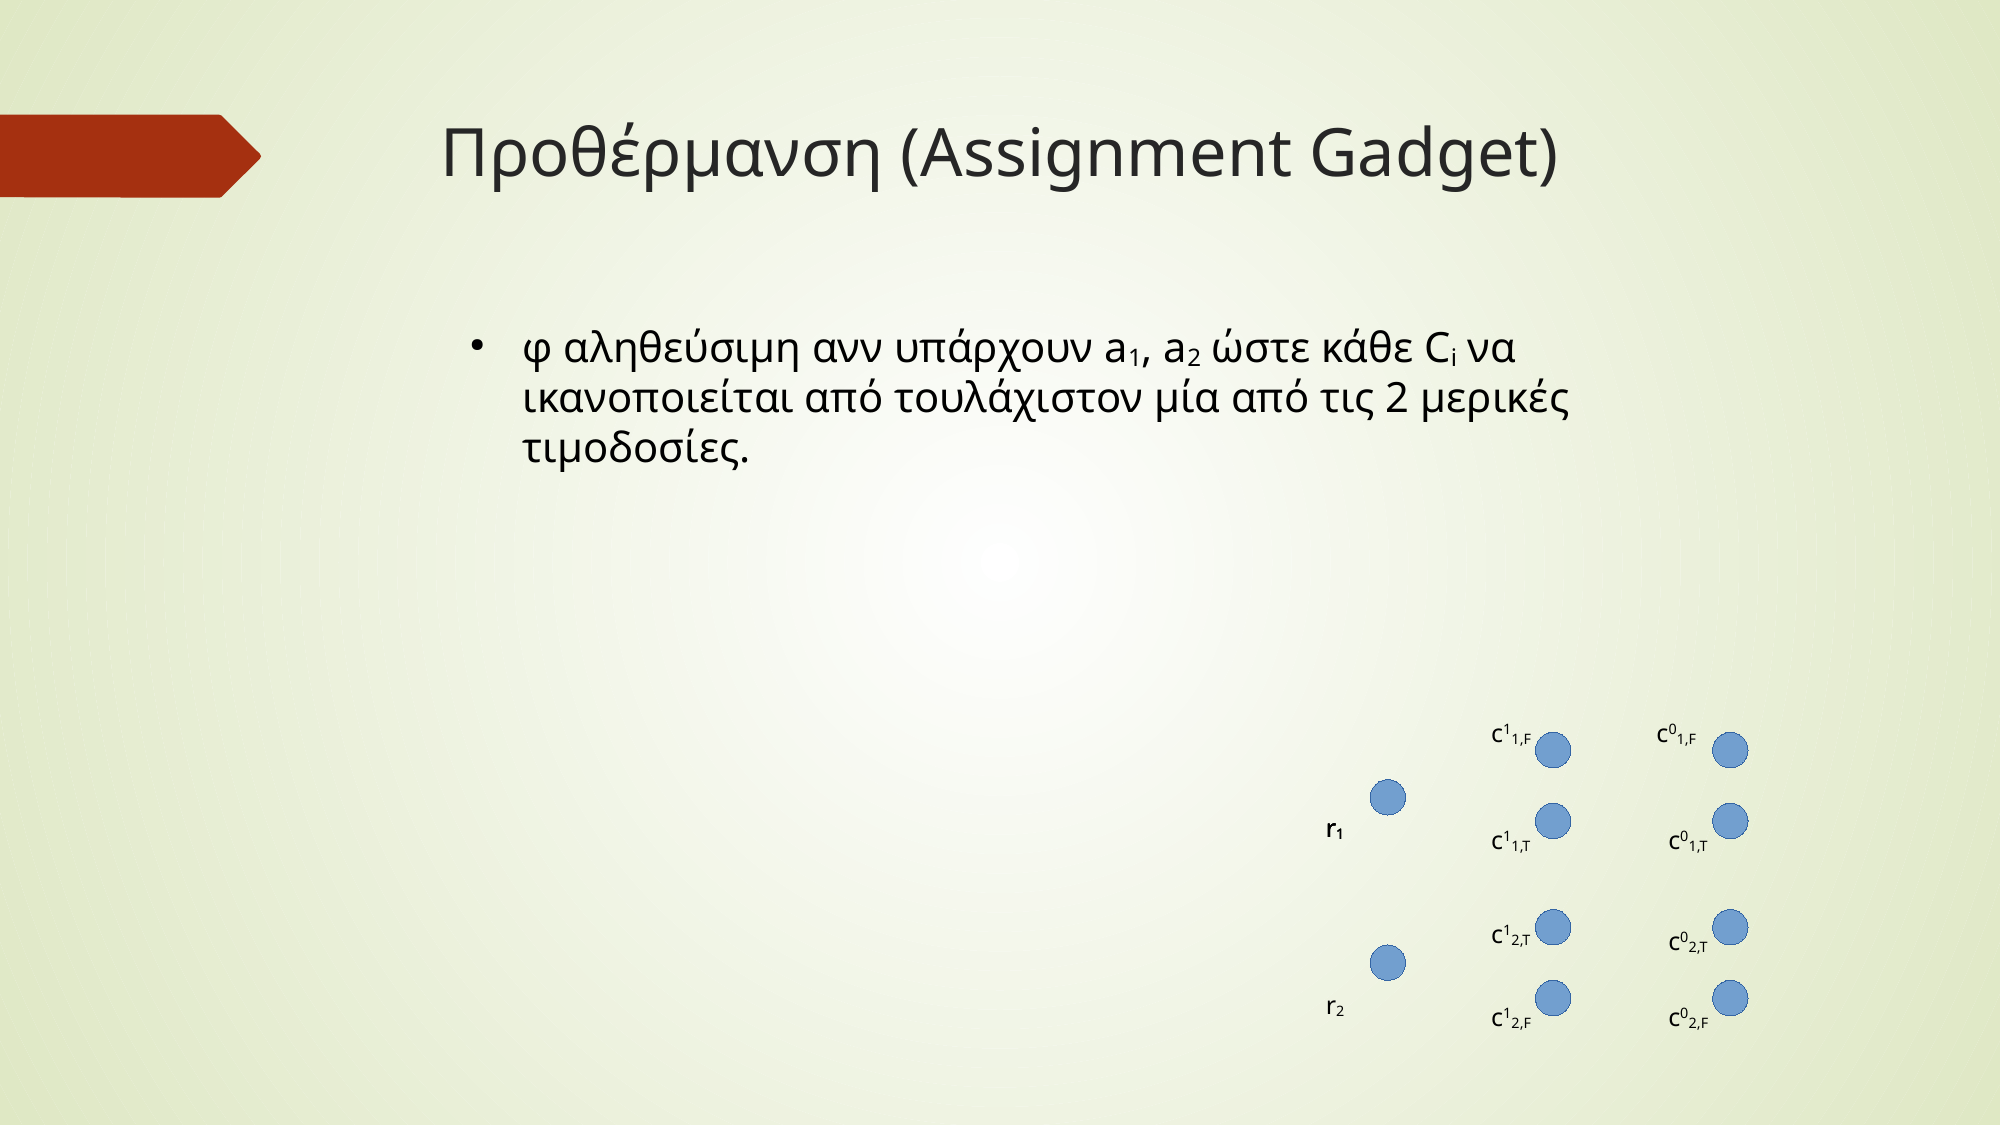

# Προθέρμανση (Assignment Gadget)
φ αληθεύσιμη ανν υπάρχουν a1, a2 ώστε κάθε Ci να ικανοποιείται από τουλάχιστον μία από τις 2 μερικές τιμοδοσίες.
c11,F
c01,F
r1
r1
r1
r1
c11,T
c01,T
c12,T
c02,T
r2
c12,F
c02,F